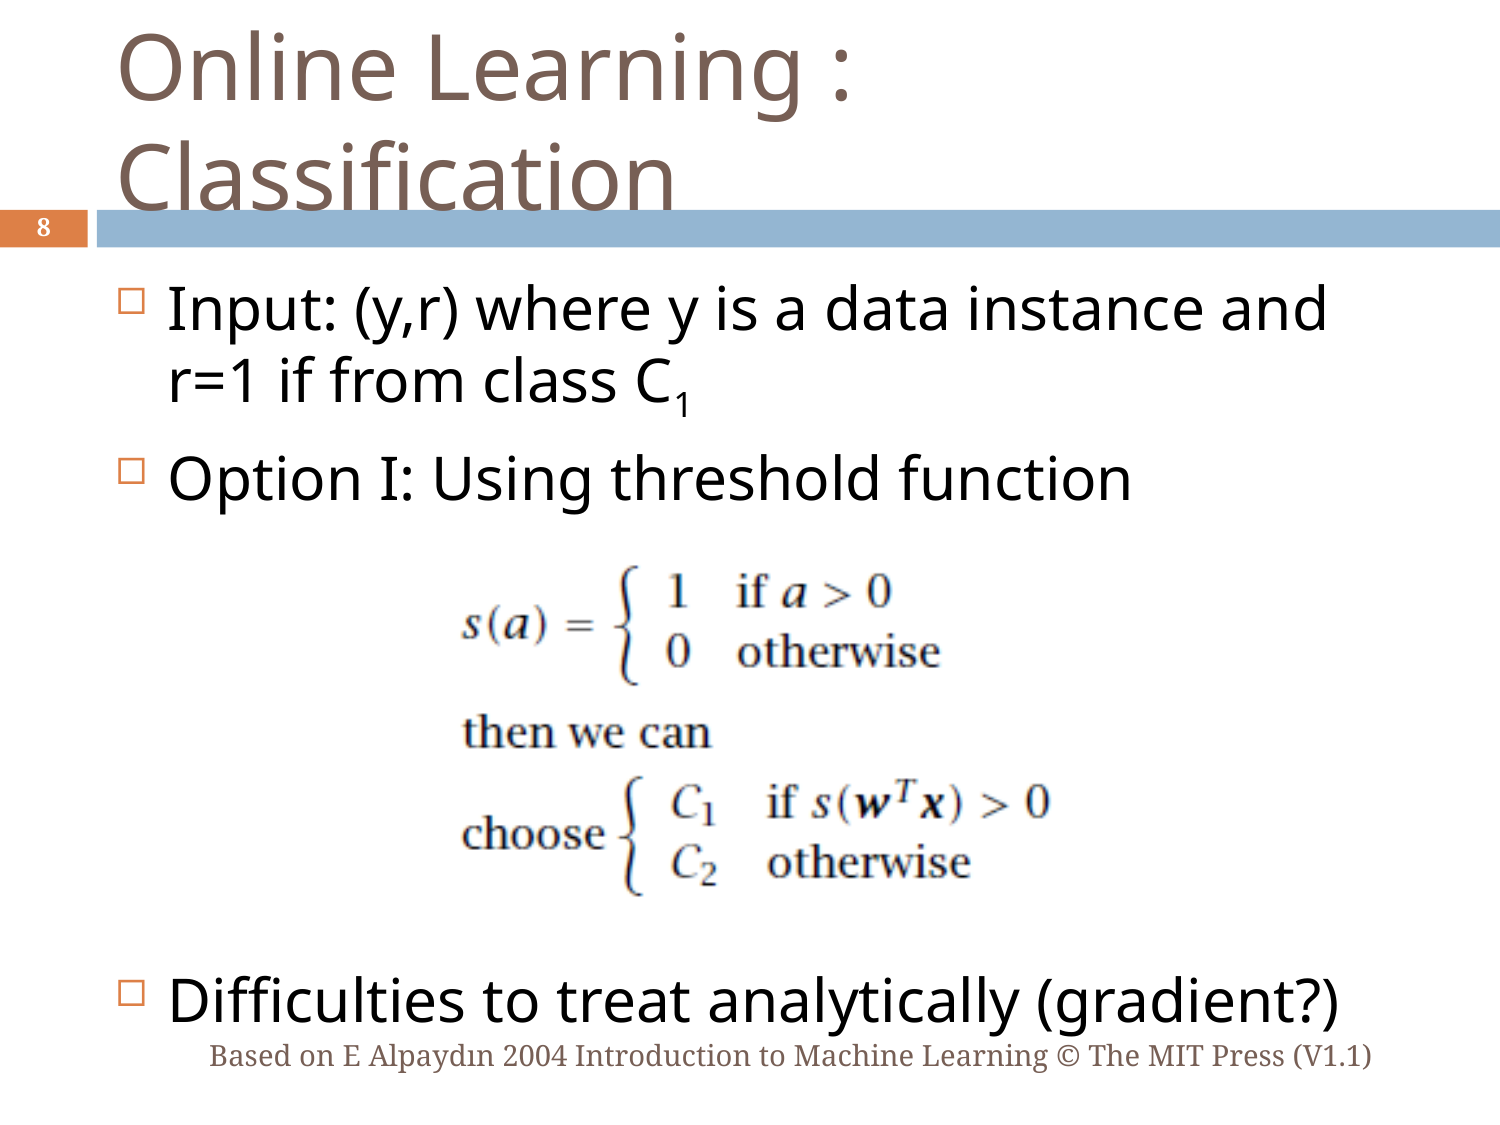

# Online Learning : Classification
Input: (y,r) where y is a data instance and r=1 if from class C1
Option I: Using threshold function
Difficulties to treat analytically (gradient?)
Based on E Alpaydın 2004 Introduction to Machine Learning © The MIT Press (V1.1)